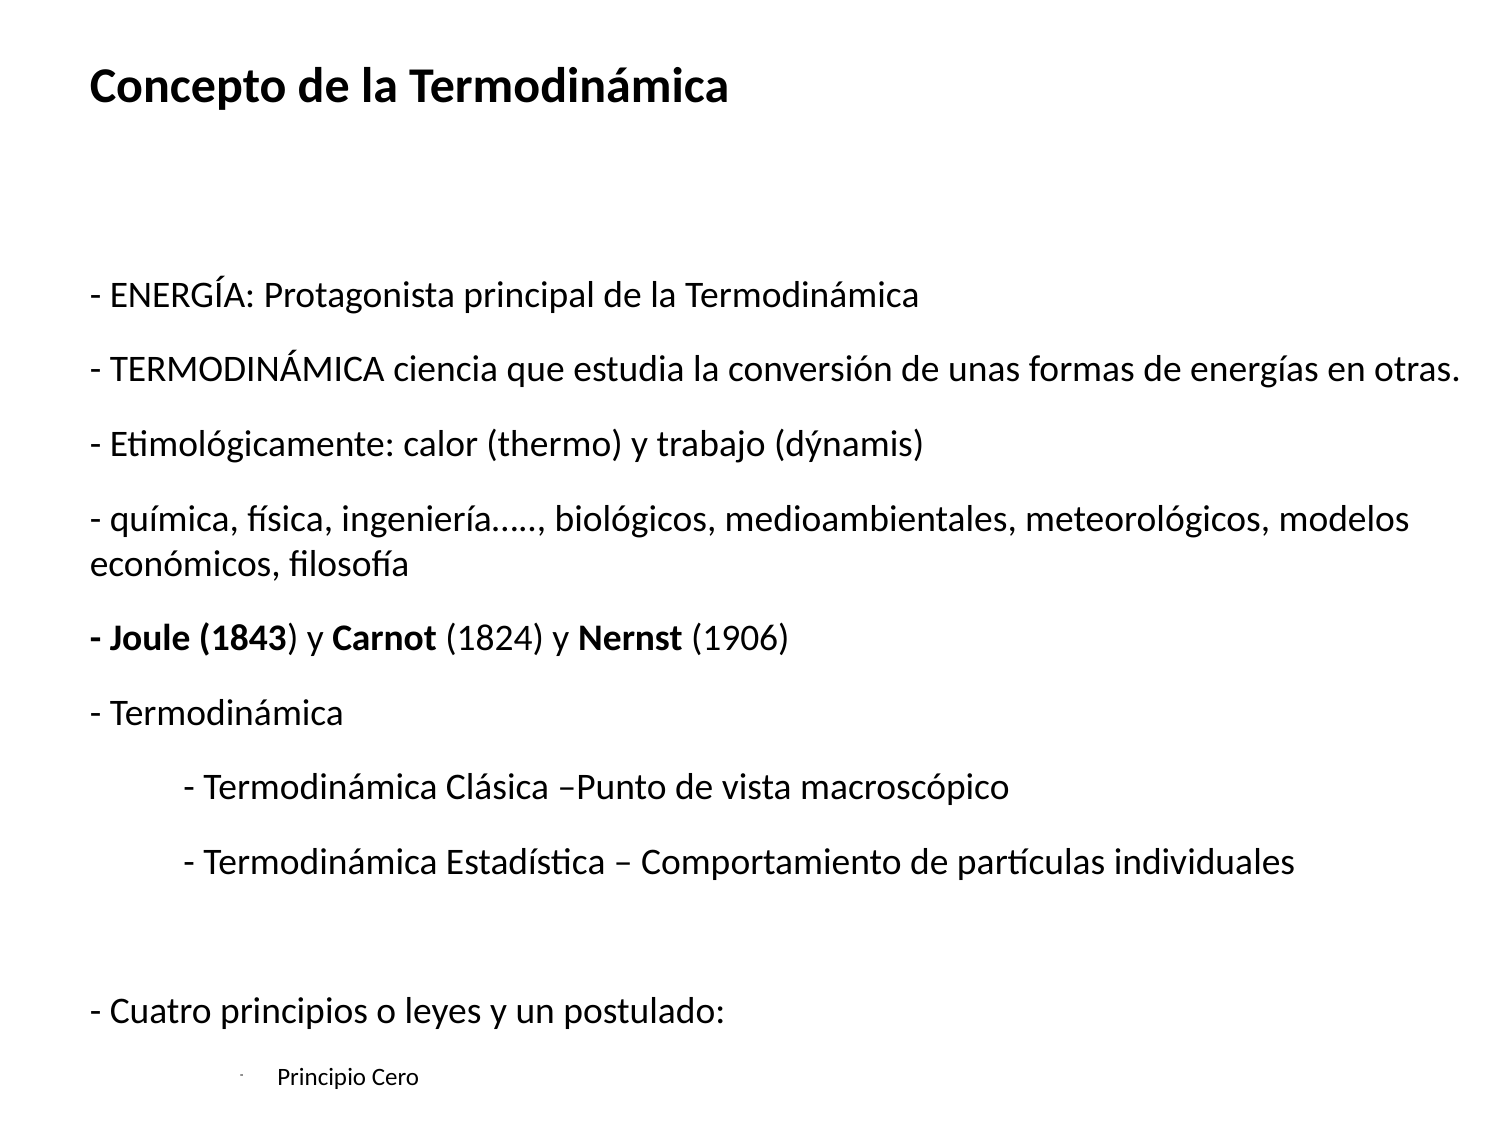

# Concepto de la Termodinámica
- ENERGÍA: Protagonista principal de la Termodinámica
- TERMODINÁMICA ciencia que estudia la conversión de unas formas de energías en otras.
- Etimológicamente: calor (thermo) y trabajo (dýnamis)
- química, física, ingeniería….., biológicos, medioambientales, meteorológicos, modelos económicos, filosofía
- Joule (1843) y Carnot (1824) y Nernst (1906)
- Termodinámica
 - Termodinámica Clásica –Punto de vista macroscópico
 - Termodinámica Estadística – Comportamiento de partículas individuales
- Cuatro principios o leyes y un postulado:
Principio Cero
Primer principio
Segundo principio
Tercer principio
Postulado de estado